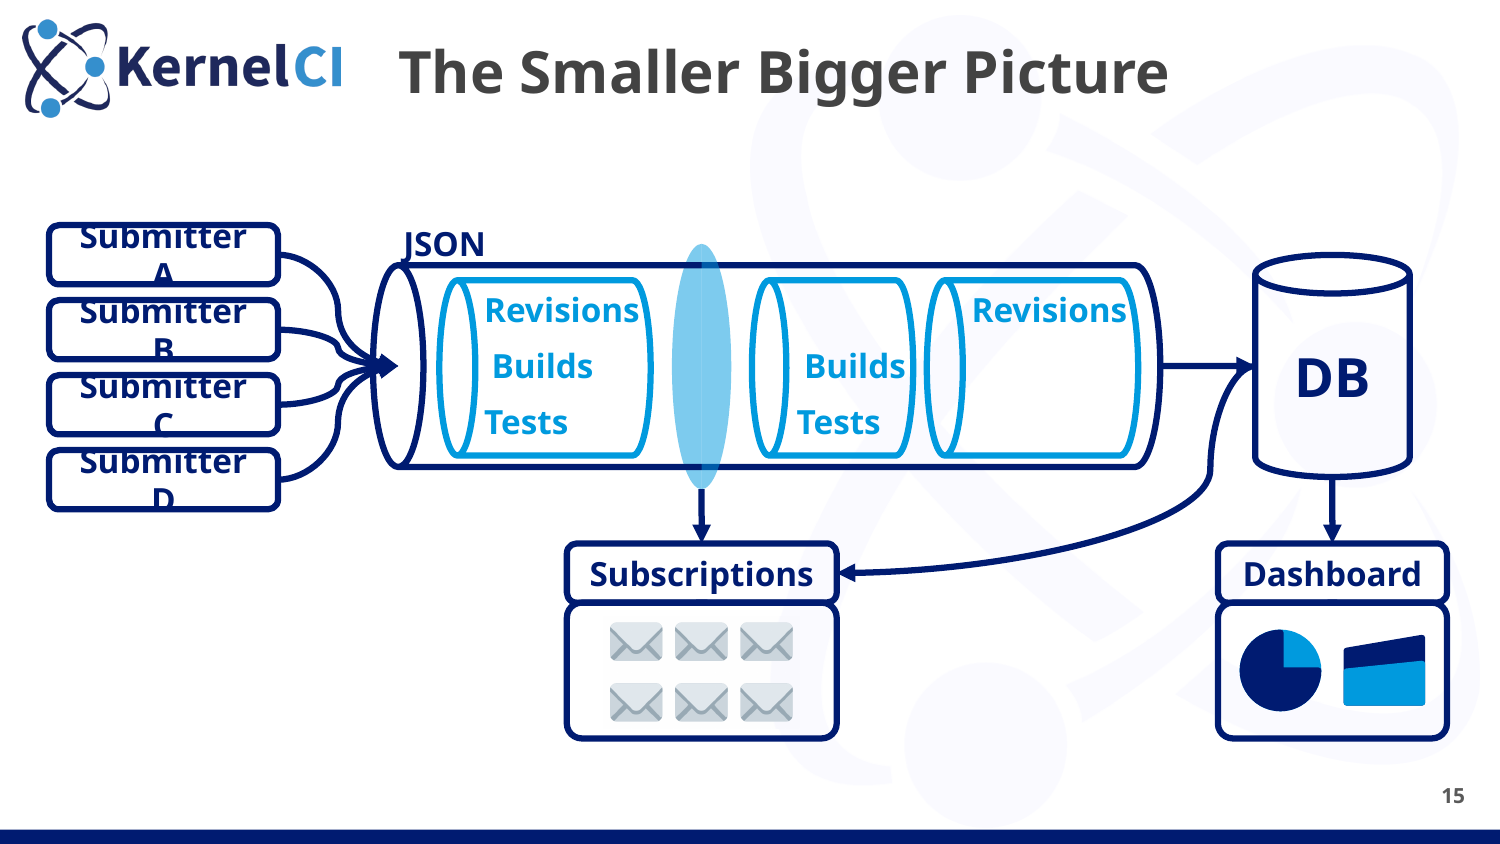

# The Smaller Bigger Picture
JSON
Submitter A
DB
Revisions
Revisions
Submitter B
Builds
Builds
Submitter C
Tests
Tests
Submitter D
Subscriptions
Dashboard